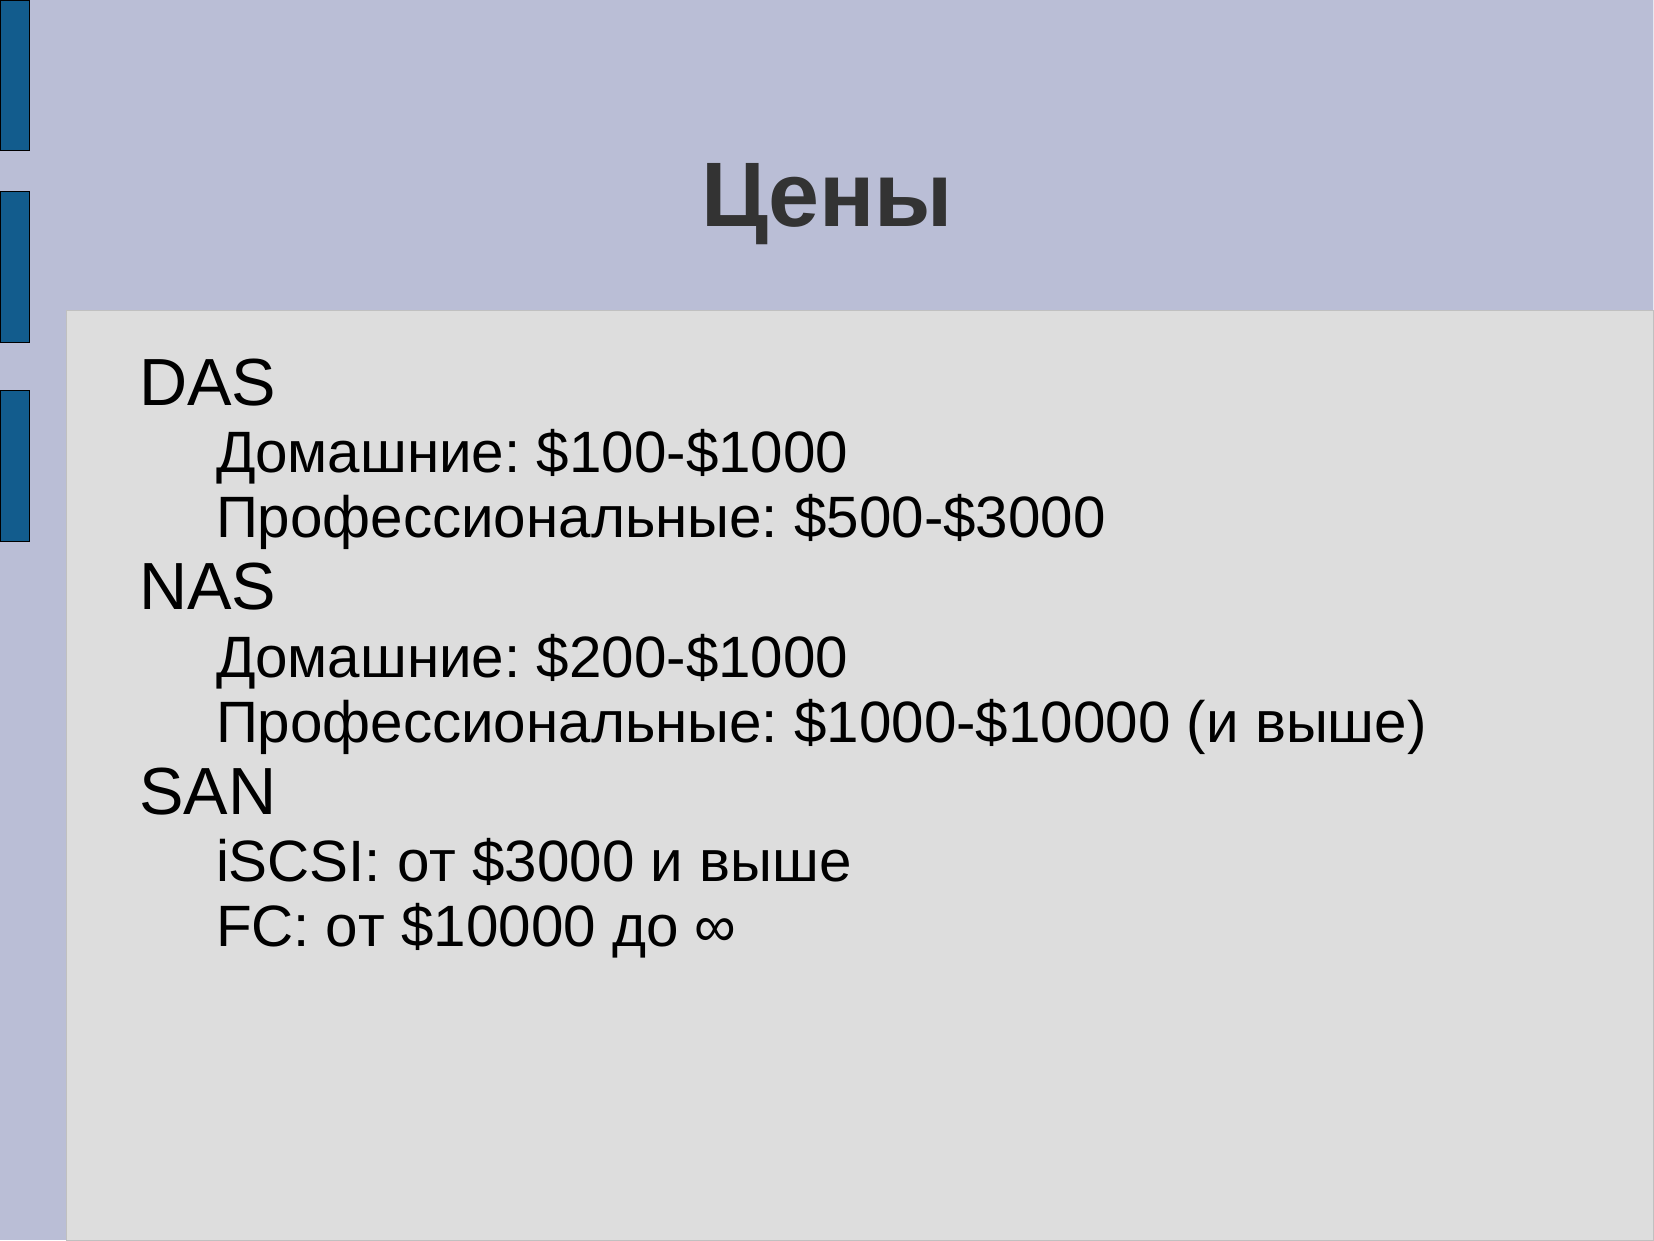

# Цены
DAS
Домашние: $100-$1000
Профессиональные: $500-$3000
NAS
Домашние: $200-$1000
Профессиональные: $1000-$10000 (и выше)
SAN
iSCSI: от $3000 и выше
FC: от $10000 до ∞